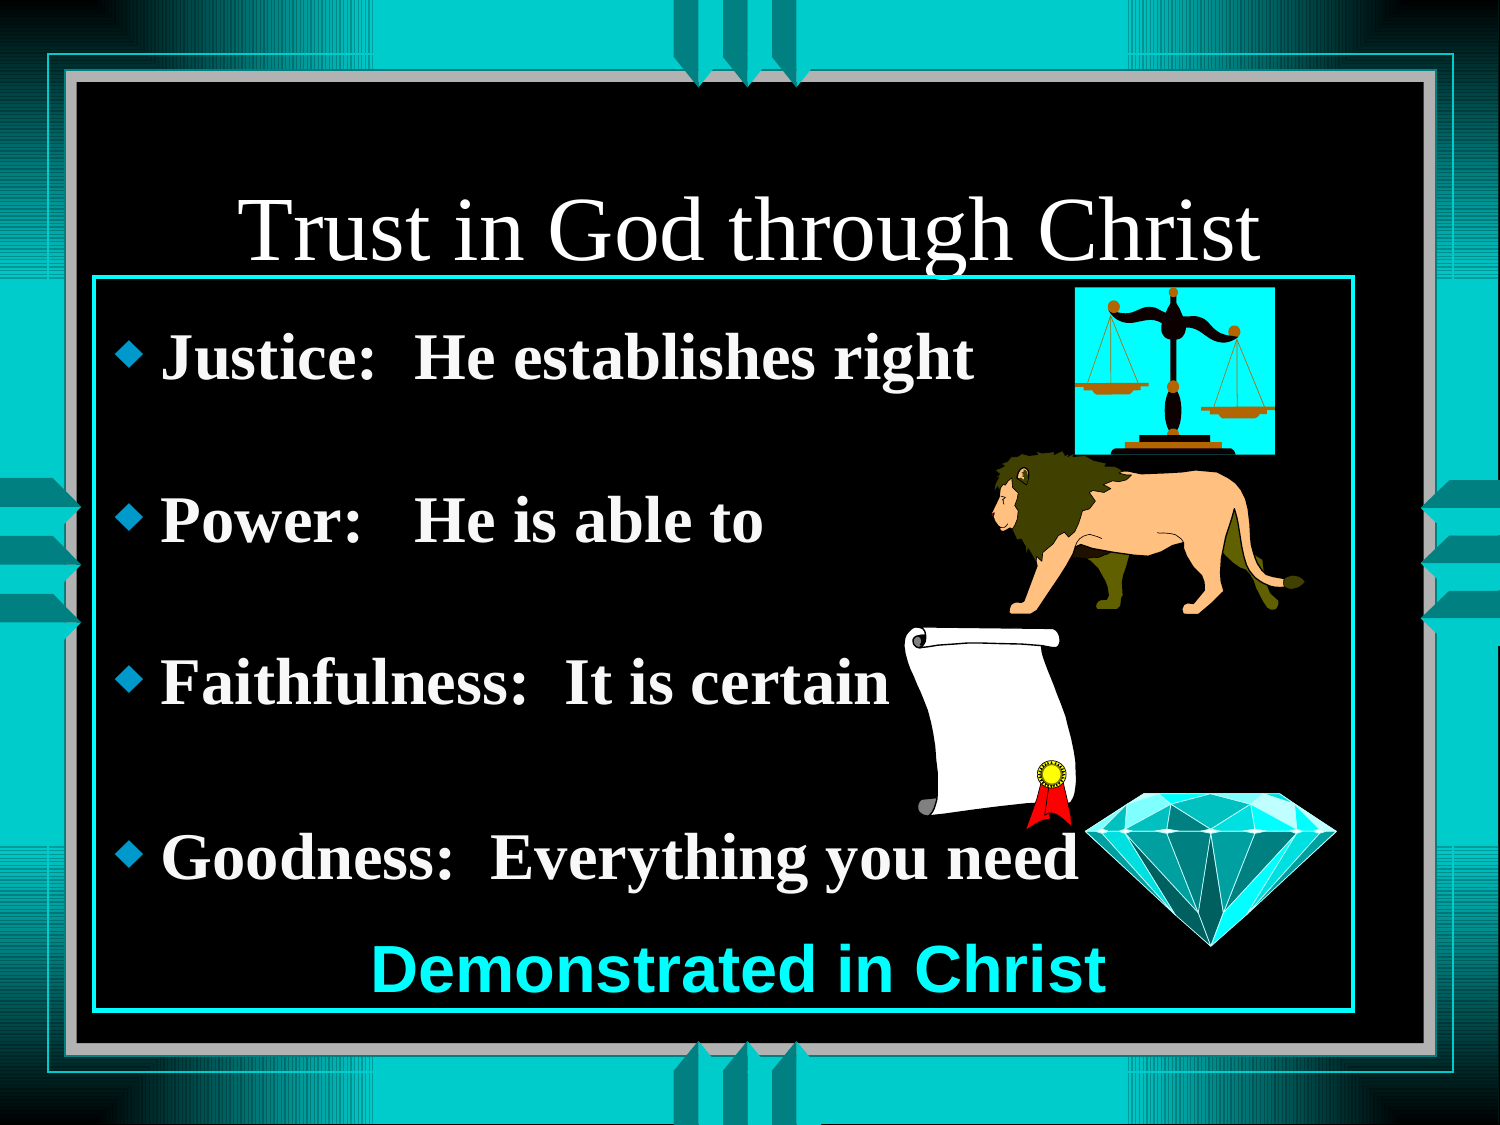

# Trust in God through Christ
Demonstrated in Christ
 Justice:	He establishes right
 Power:	He is able to
 Faithfulness:	It is certain
 Goodness: Everything you need